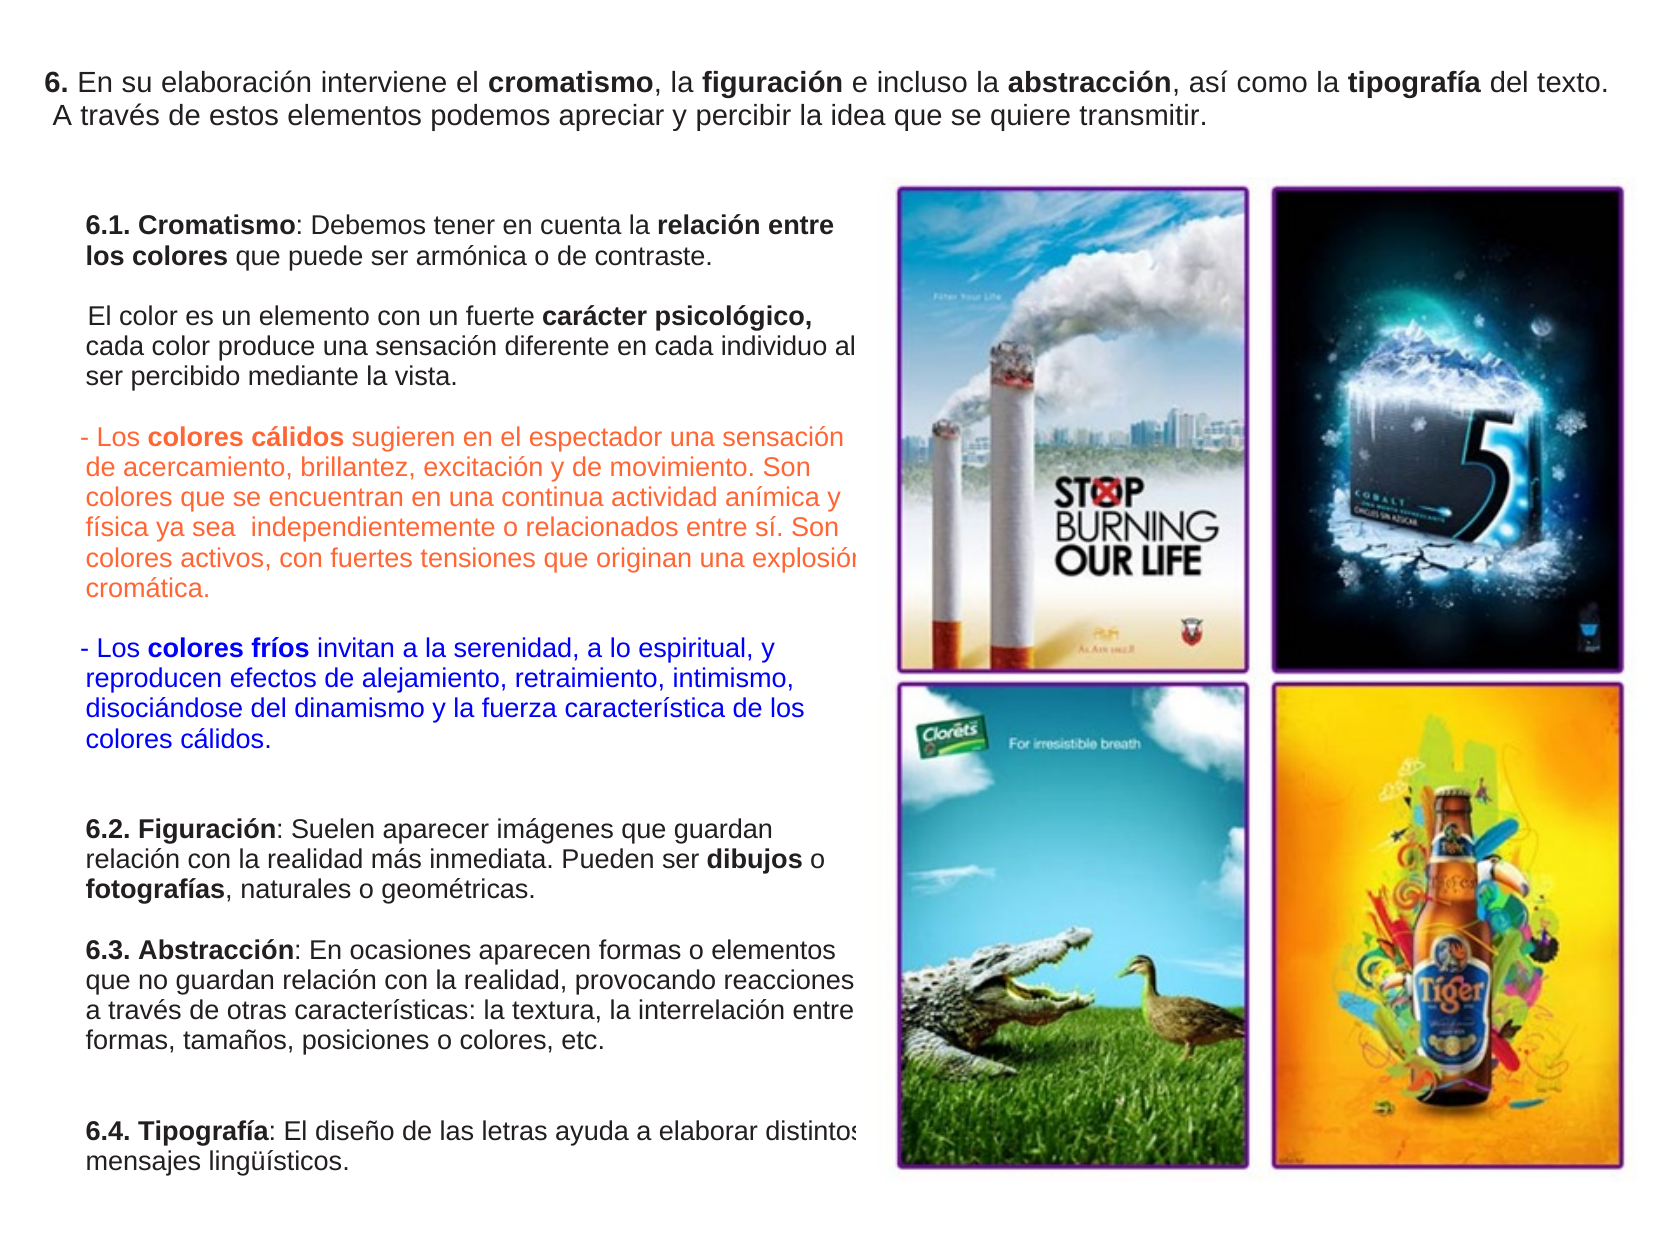

6. En su elaboración interviene el cromatismo, la figuración e incluso la abstracción, así como la tipografía del texto. A través de estos elementos podemos apreciar y percibir la idea que se quiere transmitir.
6.1. Cromatismo: Debemos tener en cuenta la relación entre los colores que puede ser armónica o de contraste.
 El color es un elemento con un fuerte carácter psicológico, cada color produce una sensación diferente en cada individuo al ser percibido mediante la vista.
 - Los colores cálidos sugieren en el espectador una sensación de acercamiento, brillantez, excitación y de movimiento. Son colores que se encuentran en una continua actividad anímica y física ya sea independientemente o relacionados entre sí. Son colores activos, con fuertes tensiones que originan una explosión cromática.
 - Los colores fríos invitan a la serenidad, a lo espiritual, y reproducen efectos de alejamiento, retraimiento, intimismo, disociándose del dinamismo y la fuerza característica de los colores cálidos.
6.2. Figuración: Suelen aparecer imágenes que guardan relación con la realidad más inmediata. Pueden ser dibujos o fotografías, naturales o geométricas.
	6.3. Abstracción: En ocasiones aparecen formas o elementos que no guardan relación con la realidad, provocando reacciones a través de otras características: la textura, la interrelación entre formas, tamaños, posiciones o colores, etc.
6.4. Tipografía: El diseño de las letras ayuda a elaborar distintos mensajes lingüísticos.